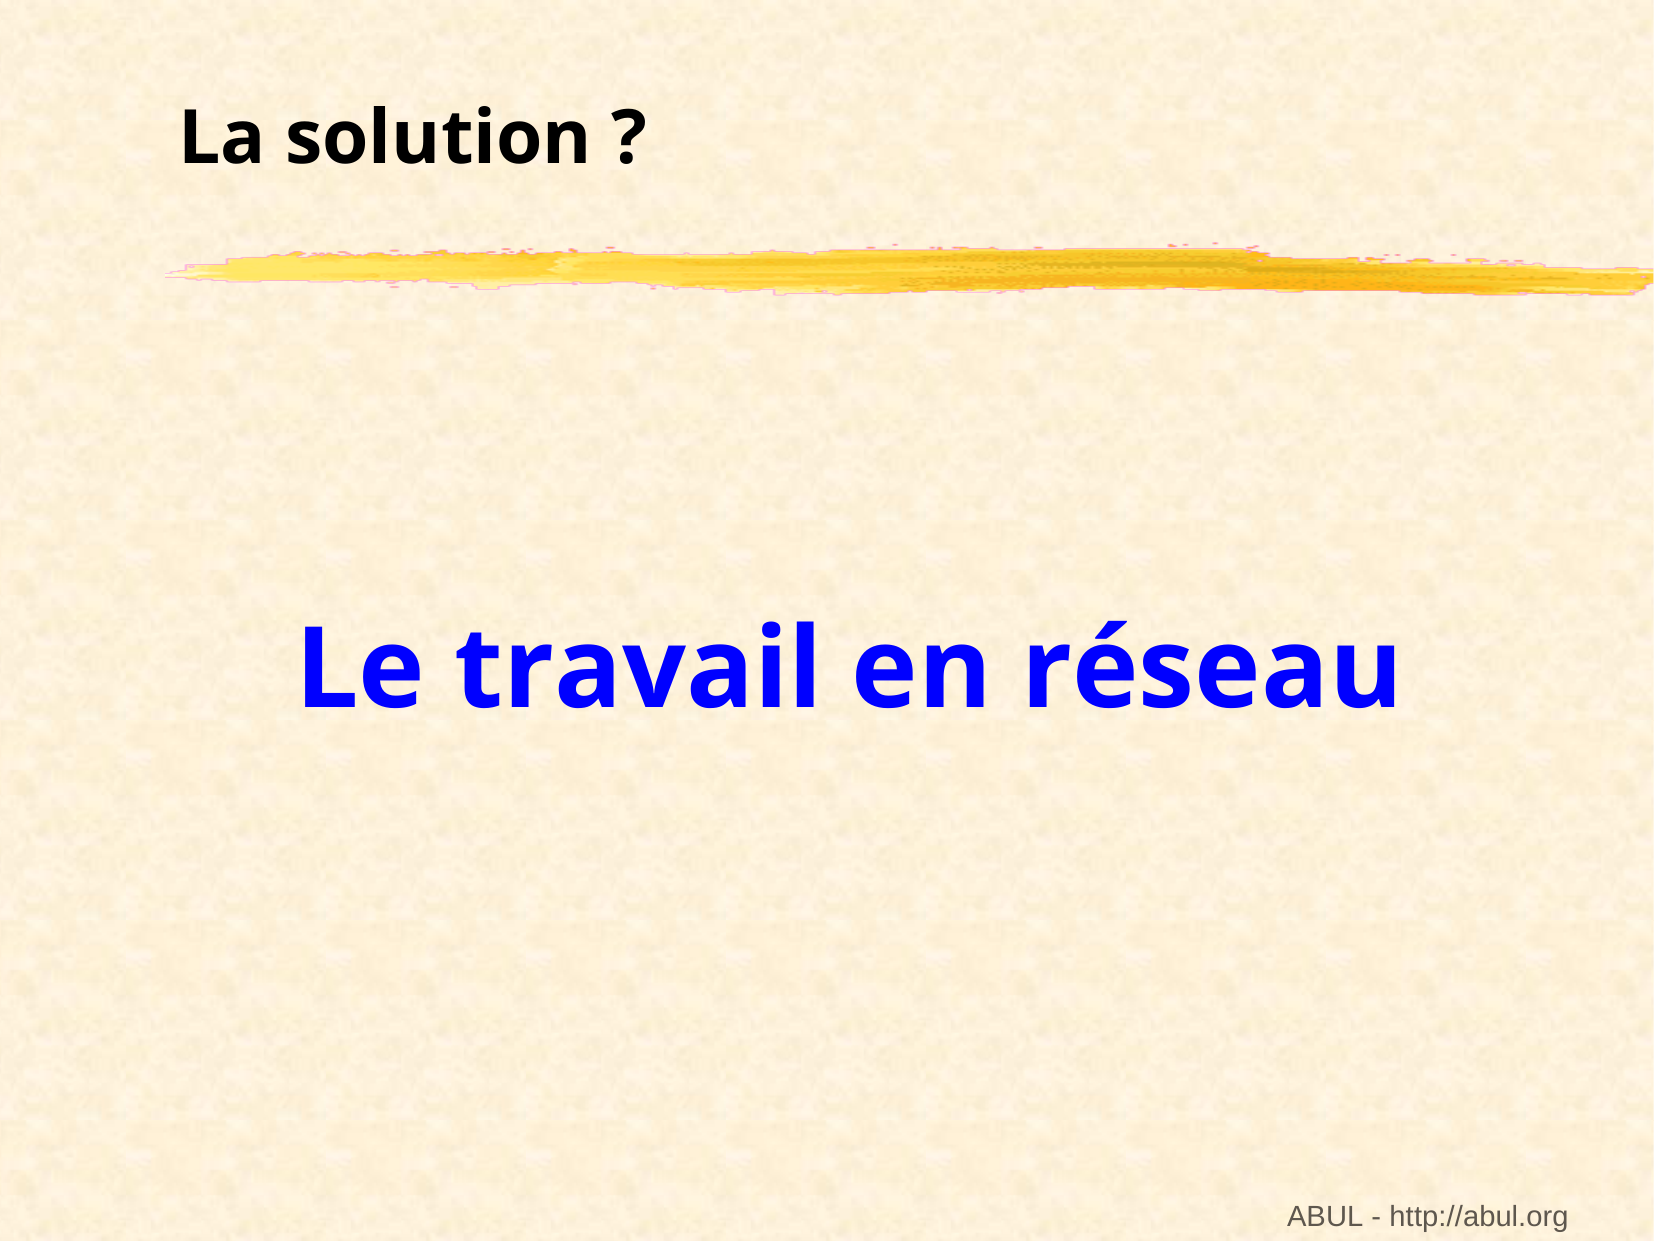

# La solution ?
Le travail en réseau